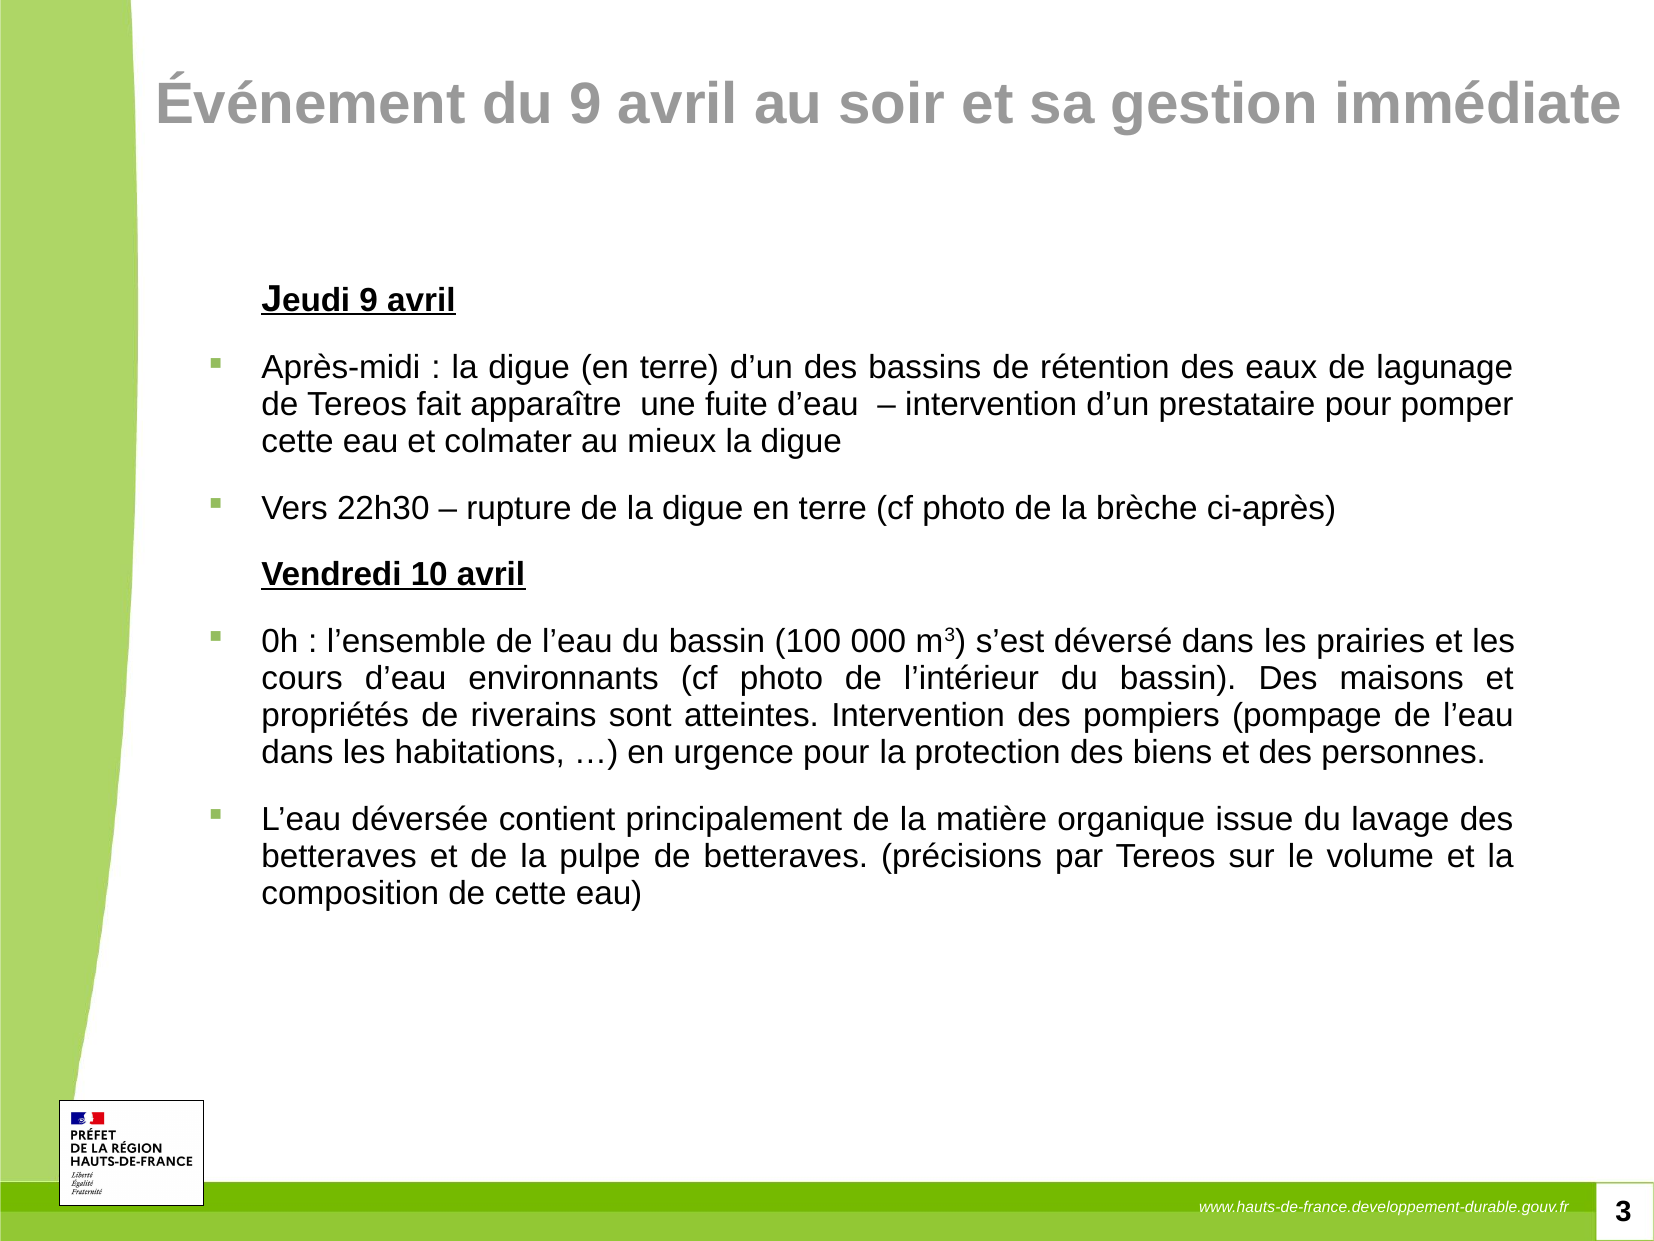

# Événement du 9 avril au soir et sa gestion immédiate
Jeudi 9 avril
Après-midi : la digue (en terre) d’un des bassins de rétention des eaux de lagunage de Tereos fait apparaître une fuite d’eau – intervention d’un prestataire pour pomper cette eau et colmater au mieux la digue
Vers 22h30 – rupture de la digue en terre (cf photo de la brèche ci-après)
Vendredi 10 avril
0h : l’ensemble de l’eau du bassin (100 000 m3) s’est déversé dans les prairies et les cours d’eau environnants (cf photo de l’intérieur du bassin). Des maisons et propriétés de riverains sont atteintes. Intervention des pompiers (pompage de l’eau dans les habitations, …) en urgence pour la protection des biens et des personnes.
L’eau déversée contient principalement de la matière organique issue du lavage des betteraves et de la pulpe de betteraves. (précisions par Tereos sur le volume et la composition de cette eau)
3